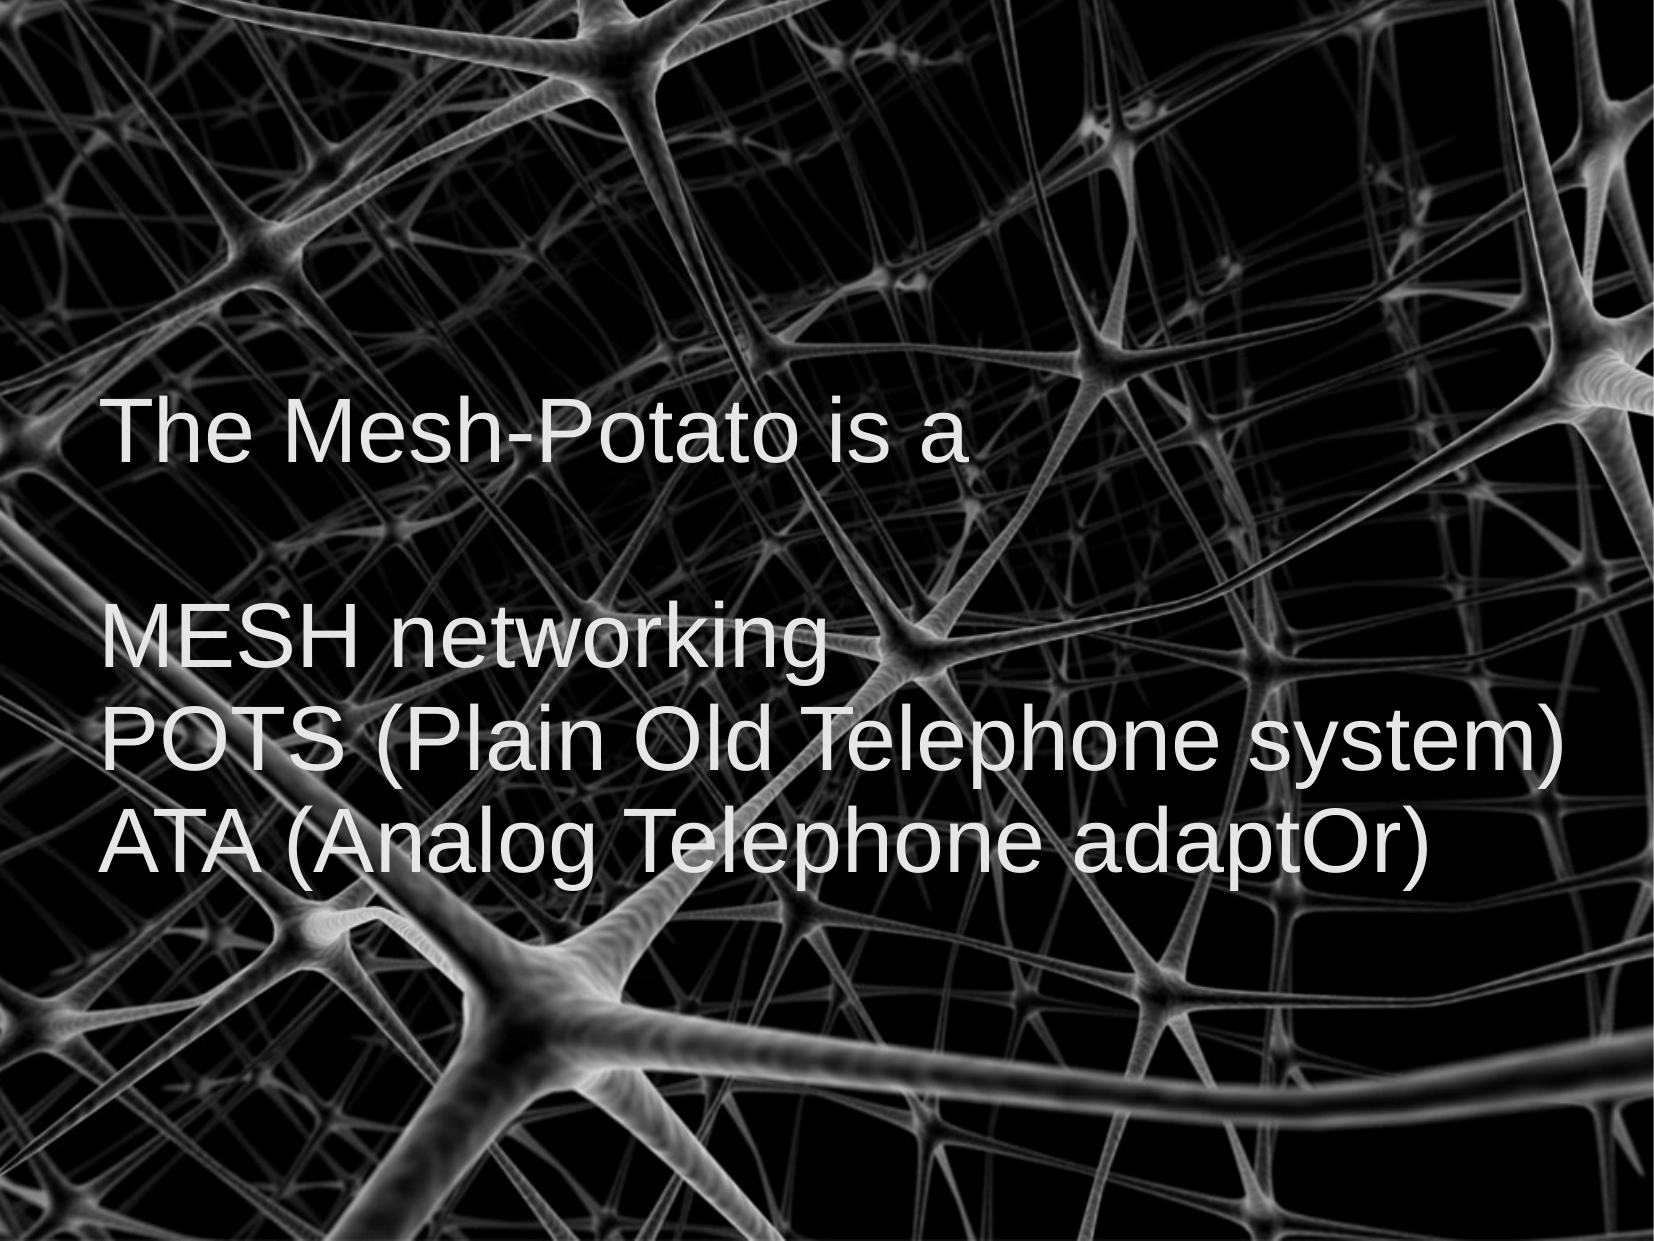

The Mesh-Potato is a
MESH networking
POTS (Plain Old Telephone system)
ATA (Analog Telephone adaptOr)